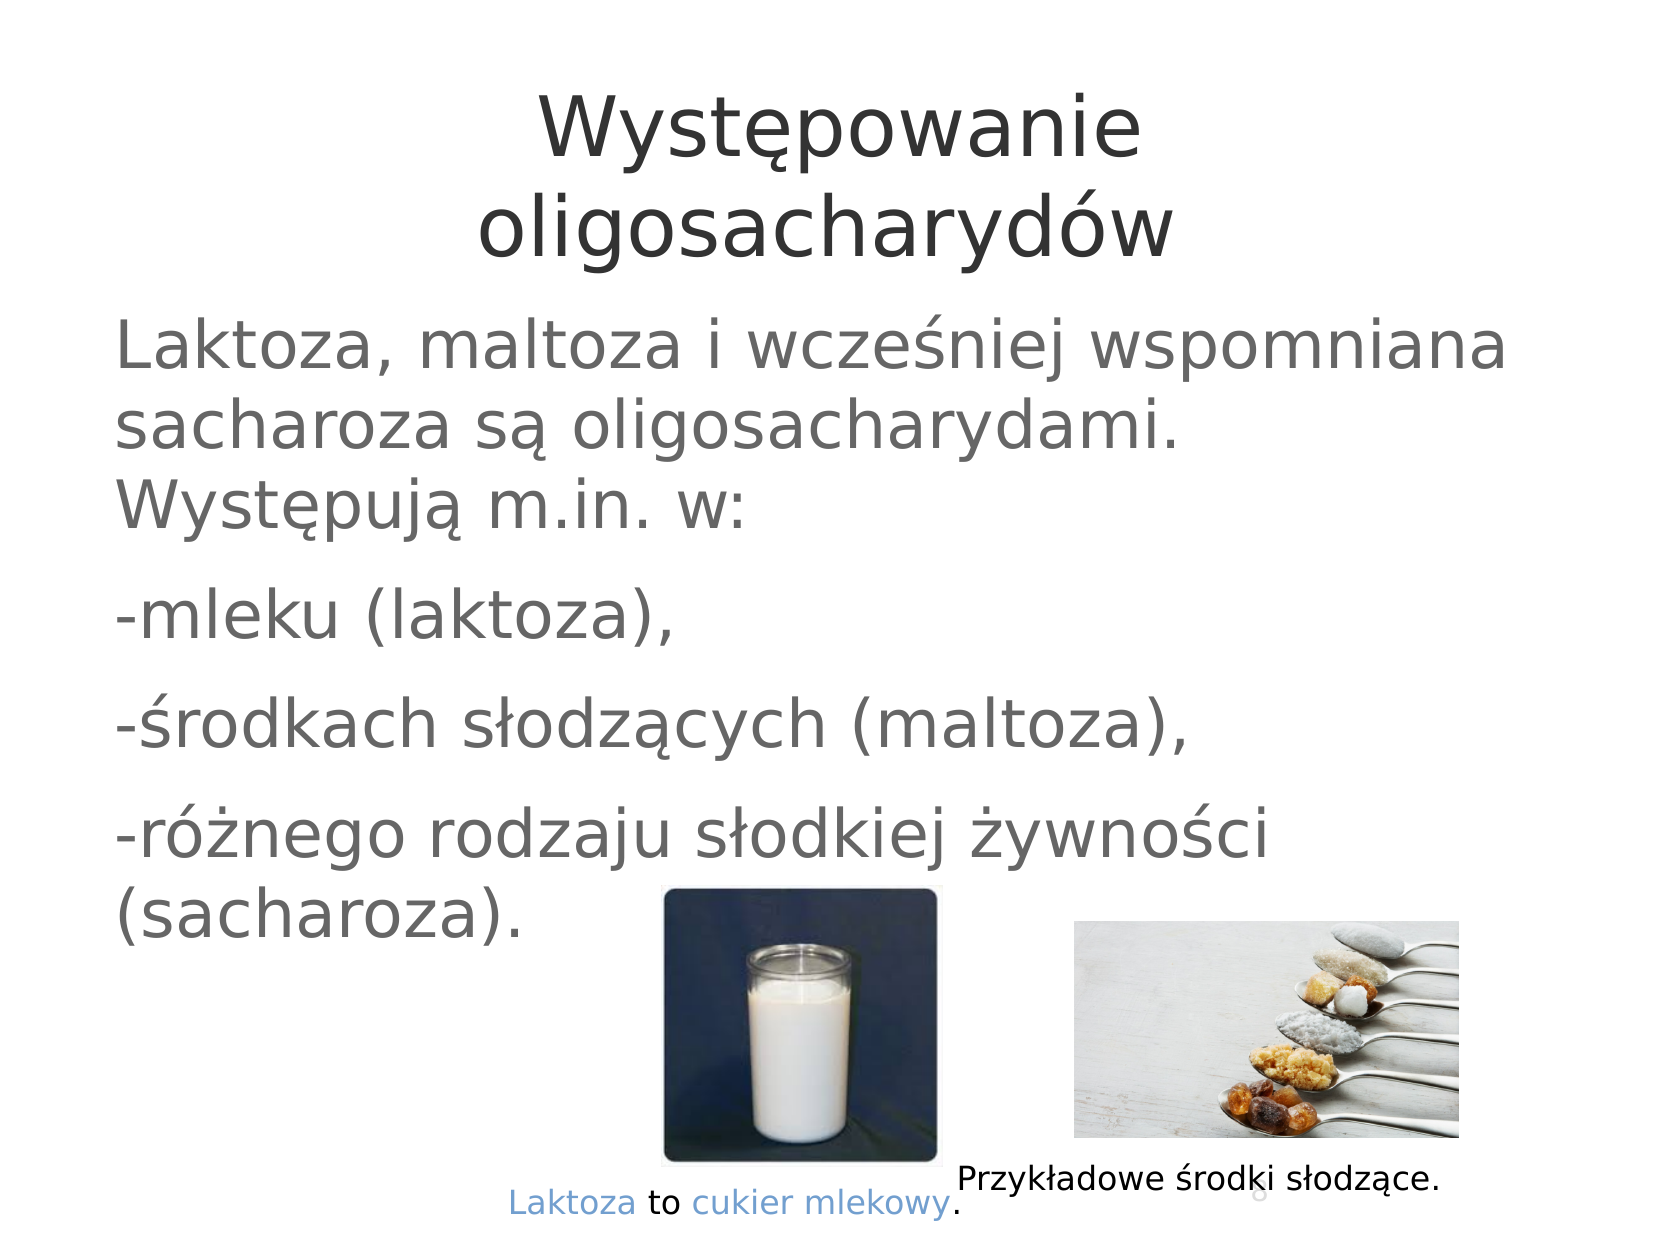

# Występowanie oligosacharydów
Laktoza, maltoza i wcześniej wspomniana sacharoza są oligosacharydami. Występują m.in. w:
-mleku (laktoza),
-środkach słodzących (maltoza),
-różnego rodzaju słodkiej żywności (sacharoza).
Przykładowe środki słodzące.
Laktoza to cukier mlekowy.